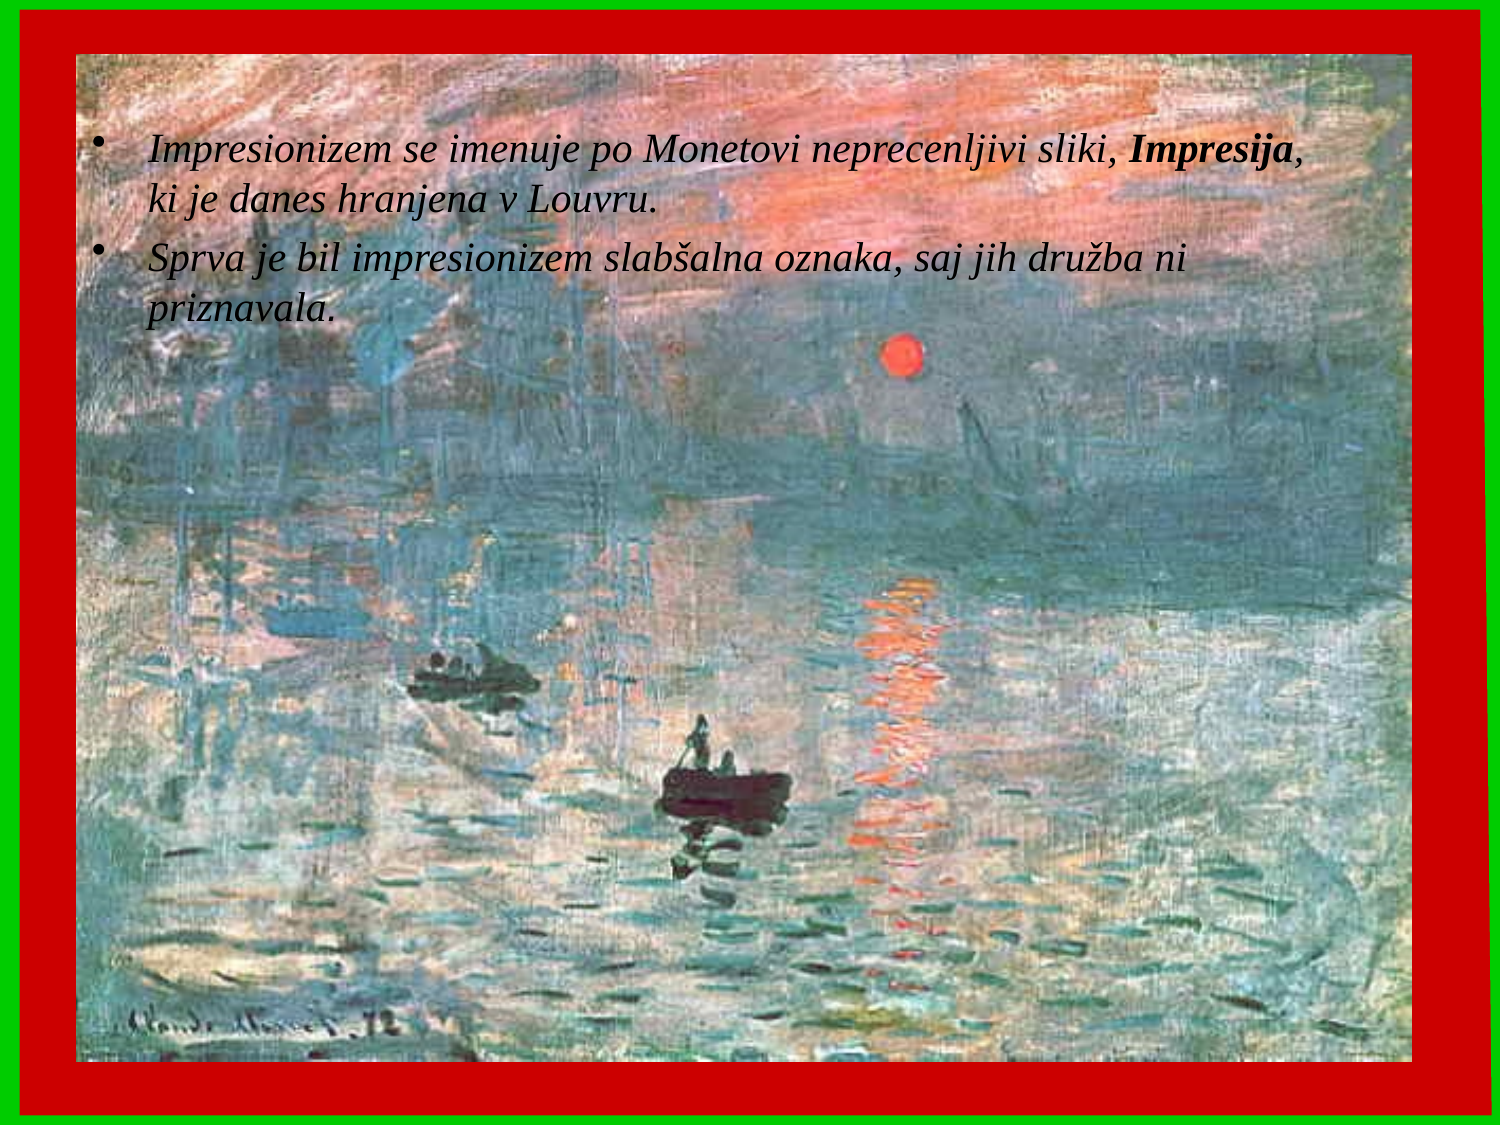

# Impresionizem se imenuje po Monetovi neprecenljivi sliki, Impresija, ki je danes hranjena v Louvru.
Sprva je bil impresionizem slabšalna oznaka, saj jih družba ni priznavala.